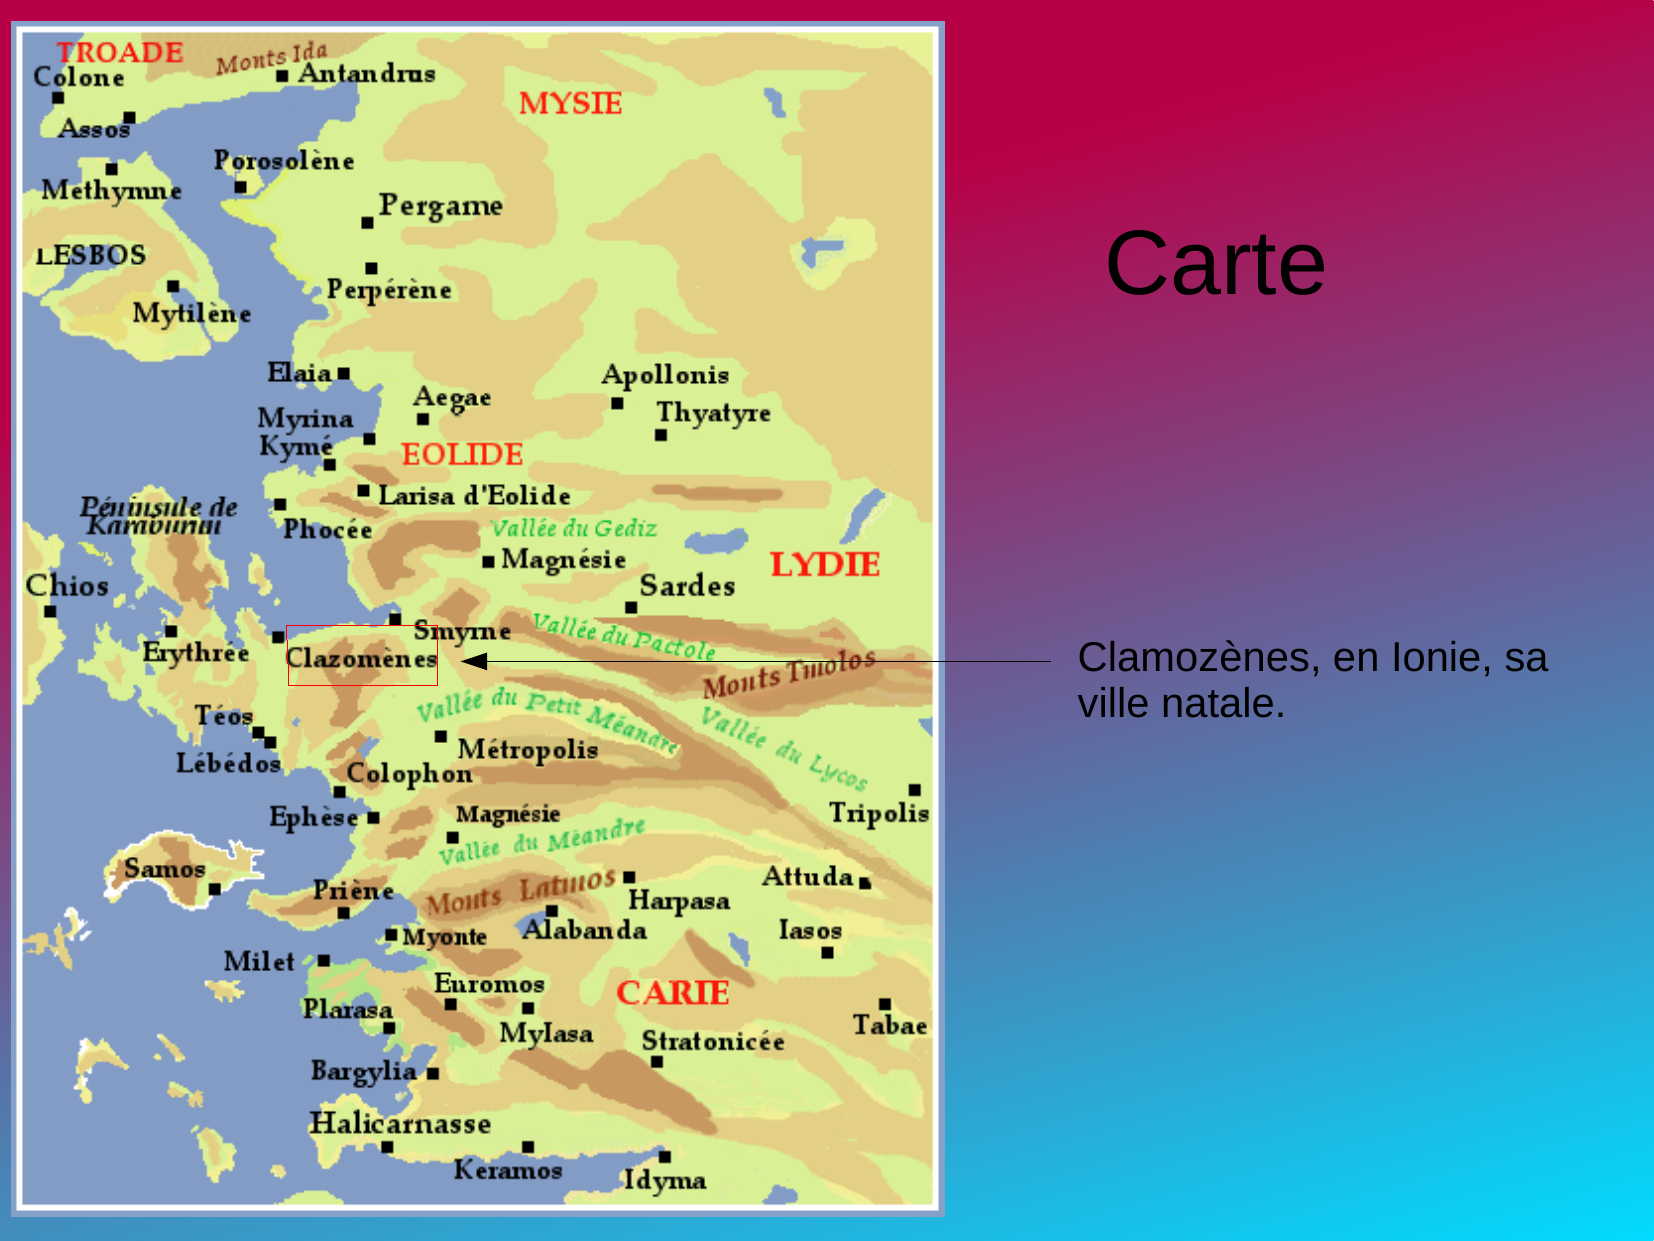

# Carte
Clamozènes, en Ionie, sa ville natale.